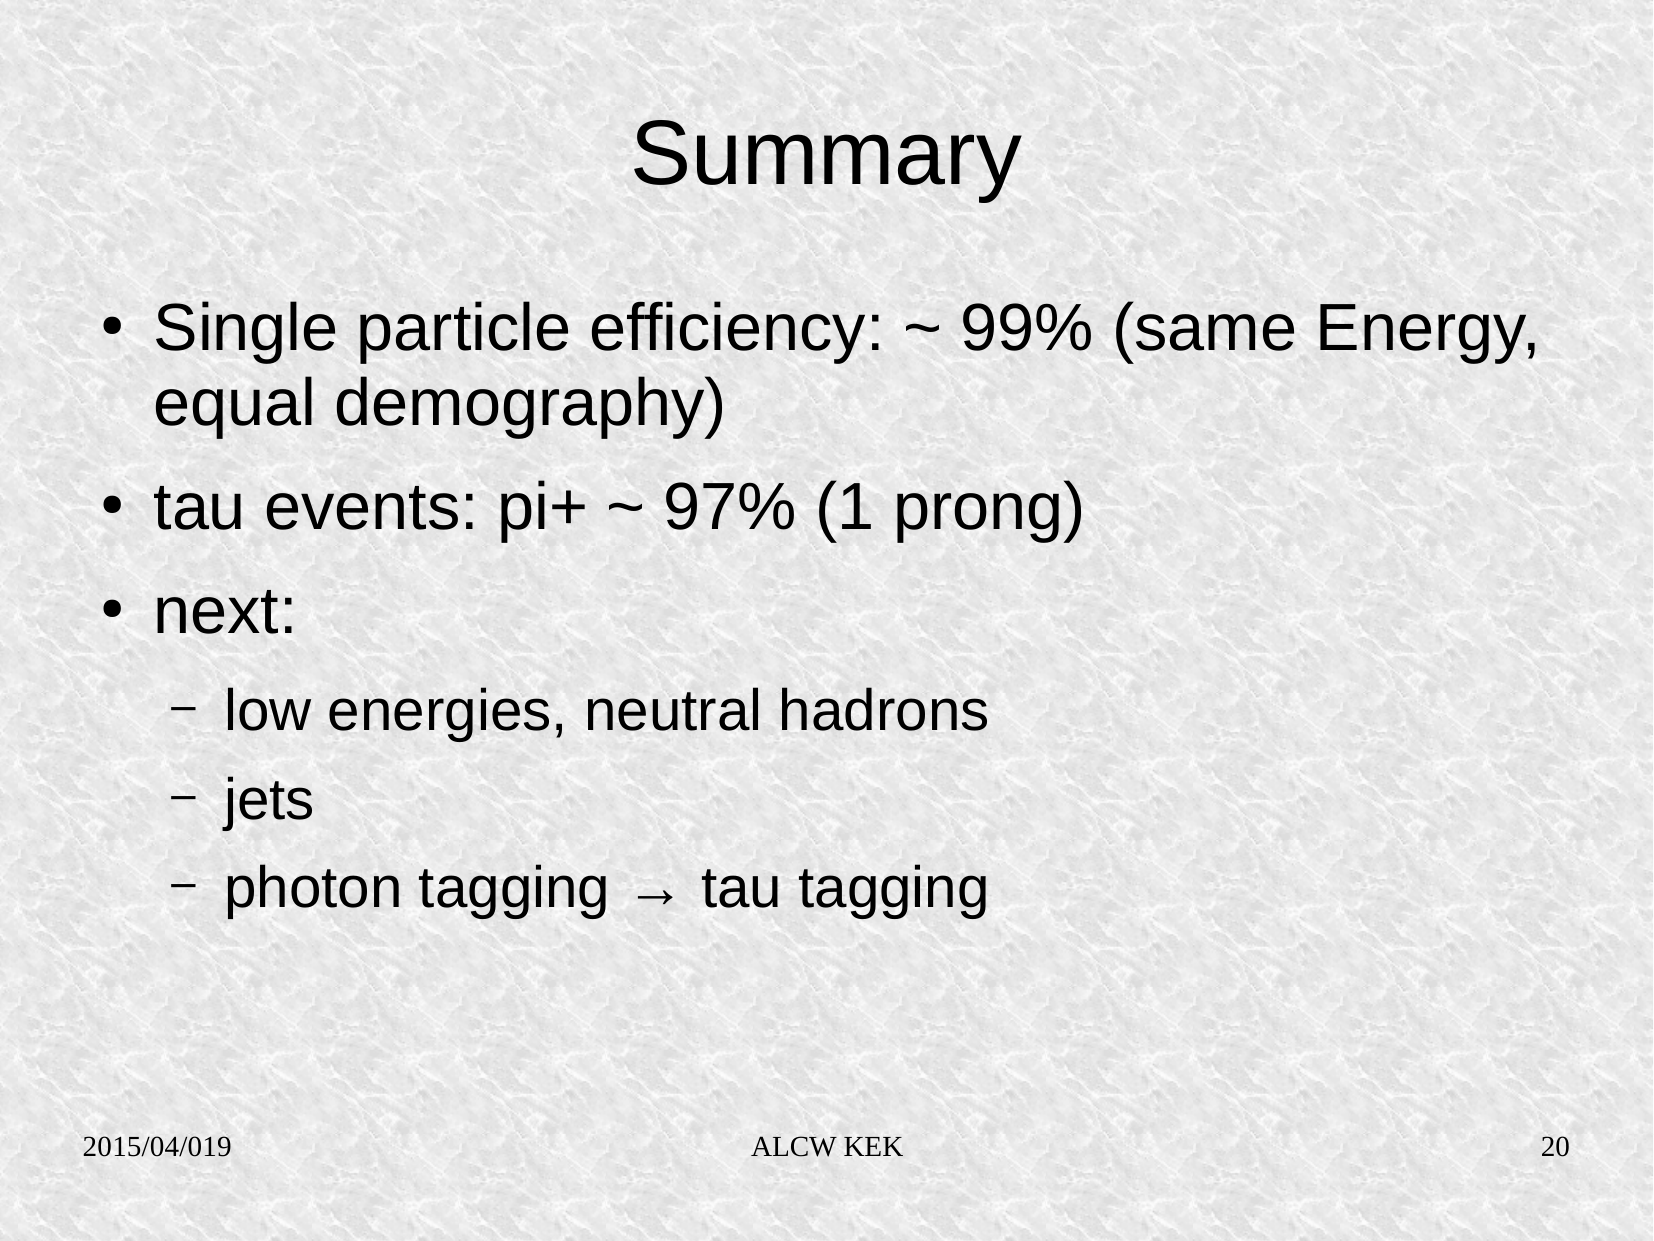

# Summary
Single particle efficiency: ~ 99%  (same Energy, equal demography)
tau events: pi+ ~ 97%  (1 prong)
next:
low energies, neutral hadrons
jets
photon tagging → tau tagging
2015/04/019
ALCW KEK
20